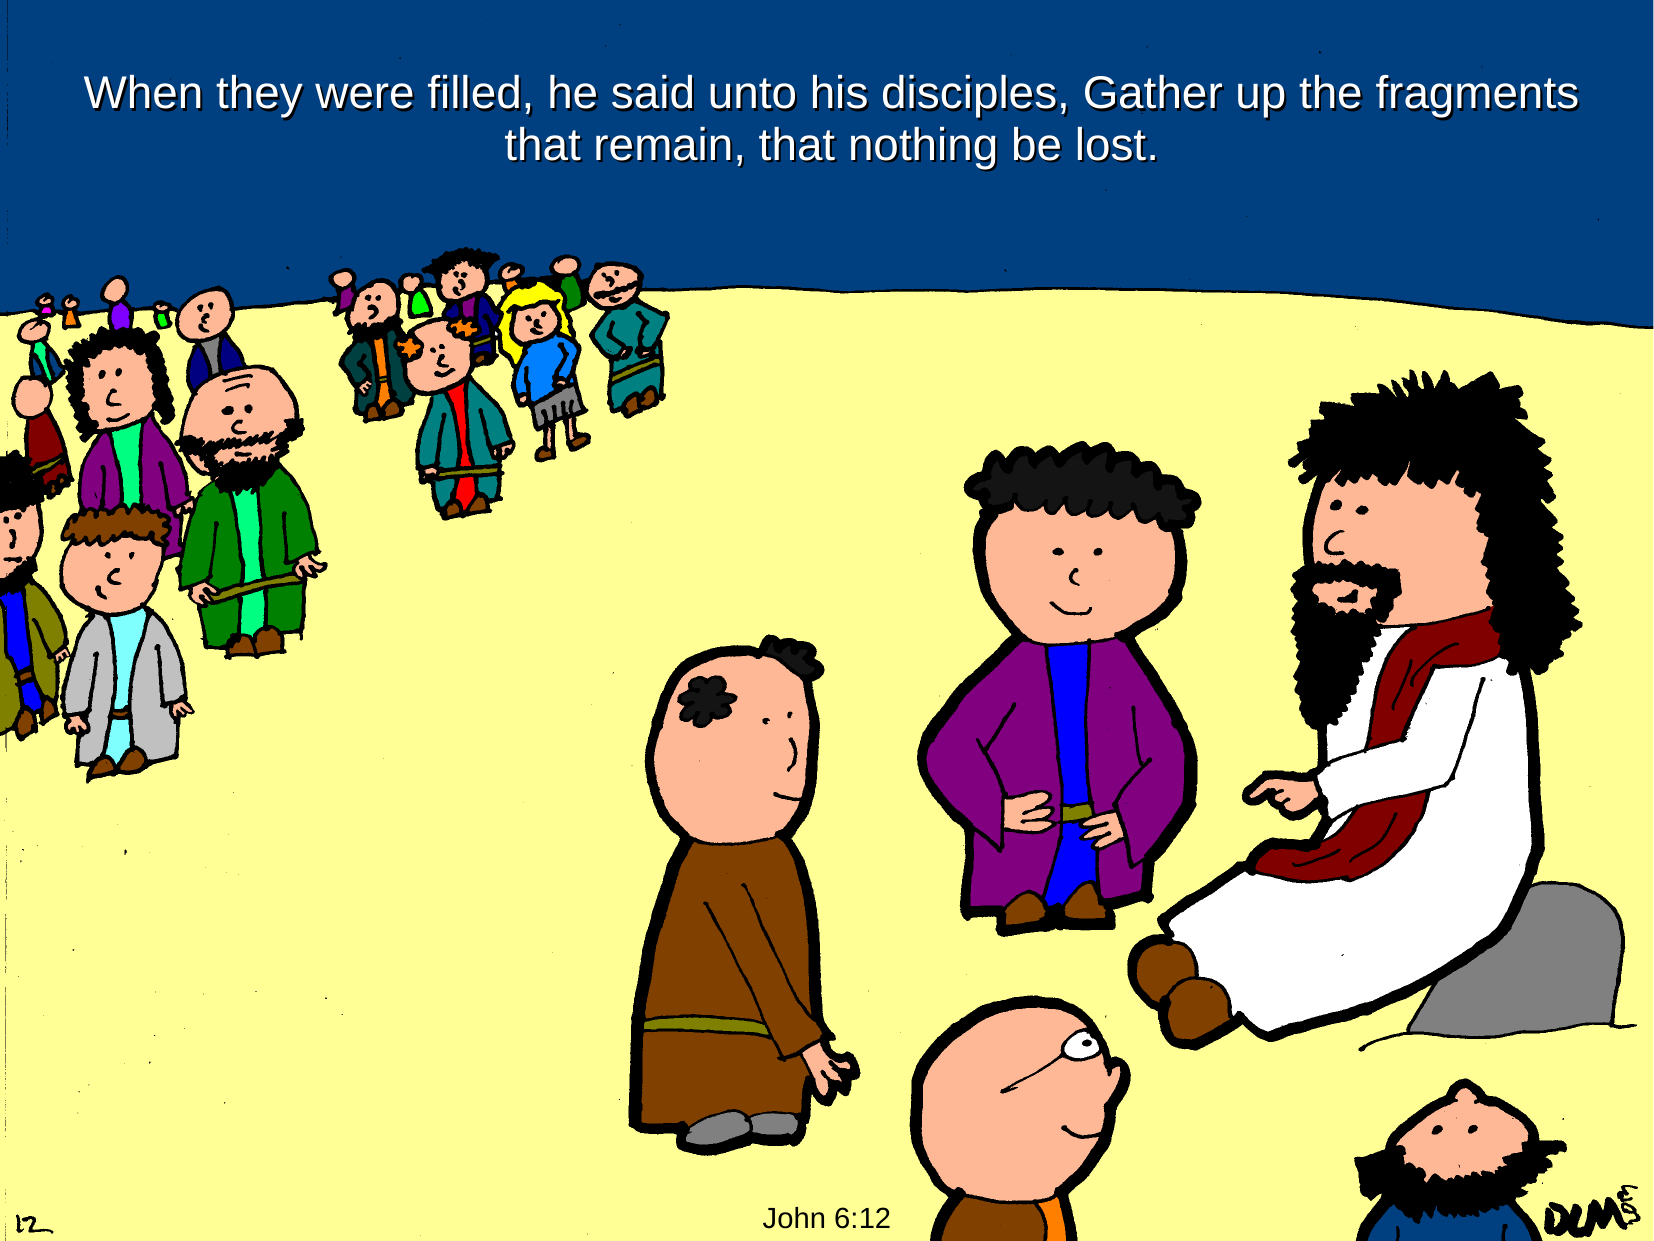

When they were filled, he said unto his disciples, Gather up the fragments that remain, that nothing be lost.
John 6:12